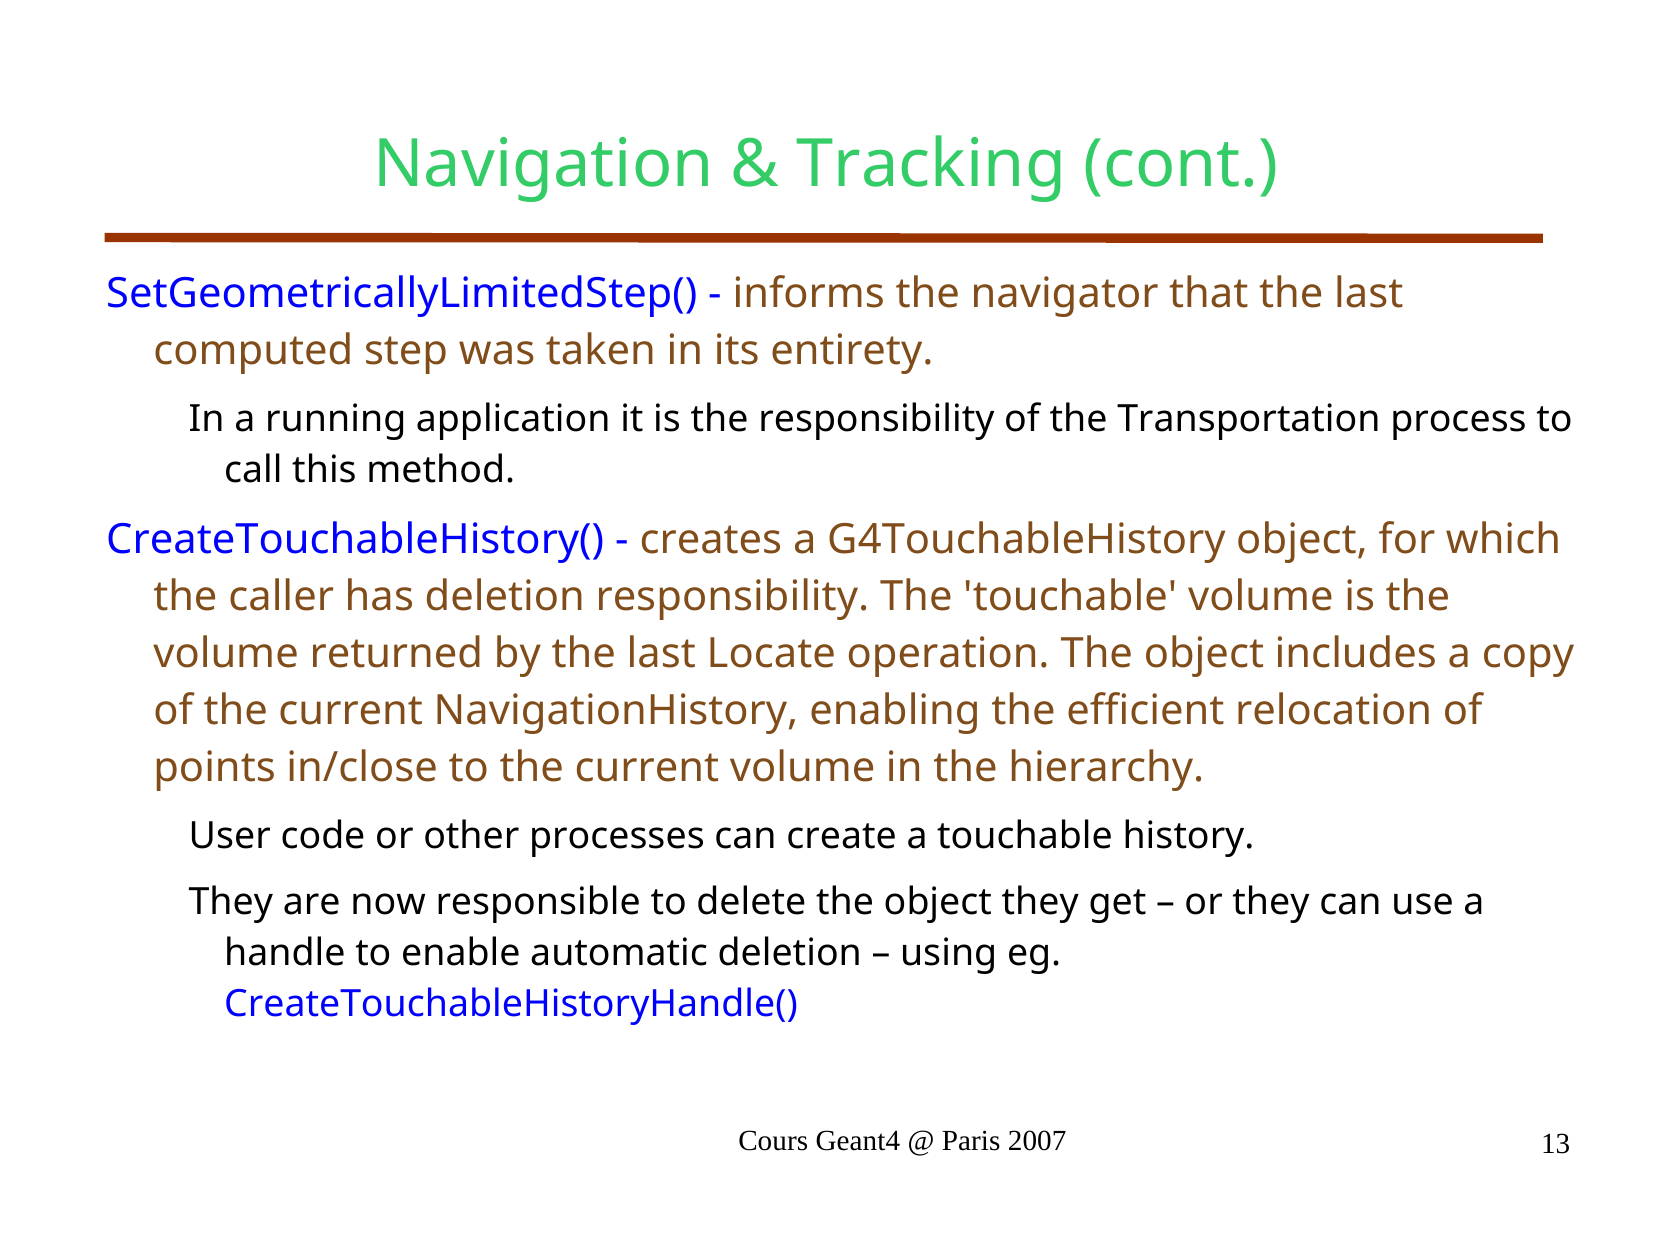

# Navigation & Tracking (cont.)
SetGeometricallyLimitedStep() - informs the navigator that the last computed step was taken in its entirety.
In a running application it is the responsibility of the Transportation process to call this method.
CreateTouchableHistory() - creates a G4TouchableHistory object, for which the caller has deletion responsibility. The 'touchable' volume is the volume returned by the last Locate operation. The object includes a copy of the current NavigationHistory, enabling the efficient relocation of points in/close to the current volume in the hierarchy.
User code or other processes can create a touchable history.
They are now responsible to delete the object they get – or they can use a handle to enable automatic deletion – using eg. CreateTouchableHistoryHandle()
Cours Geant4 @ Paris 2007
13